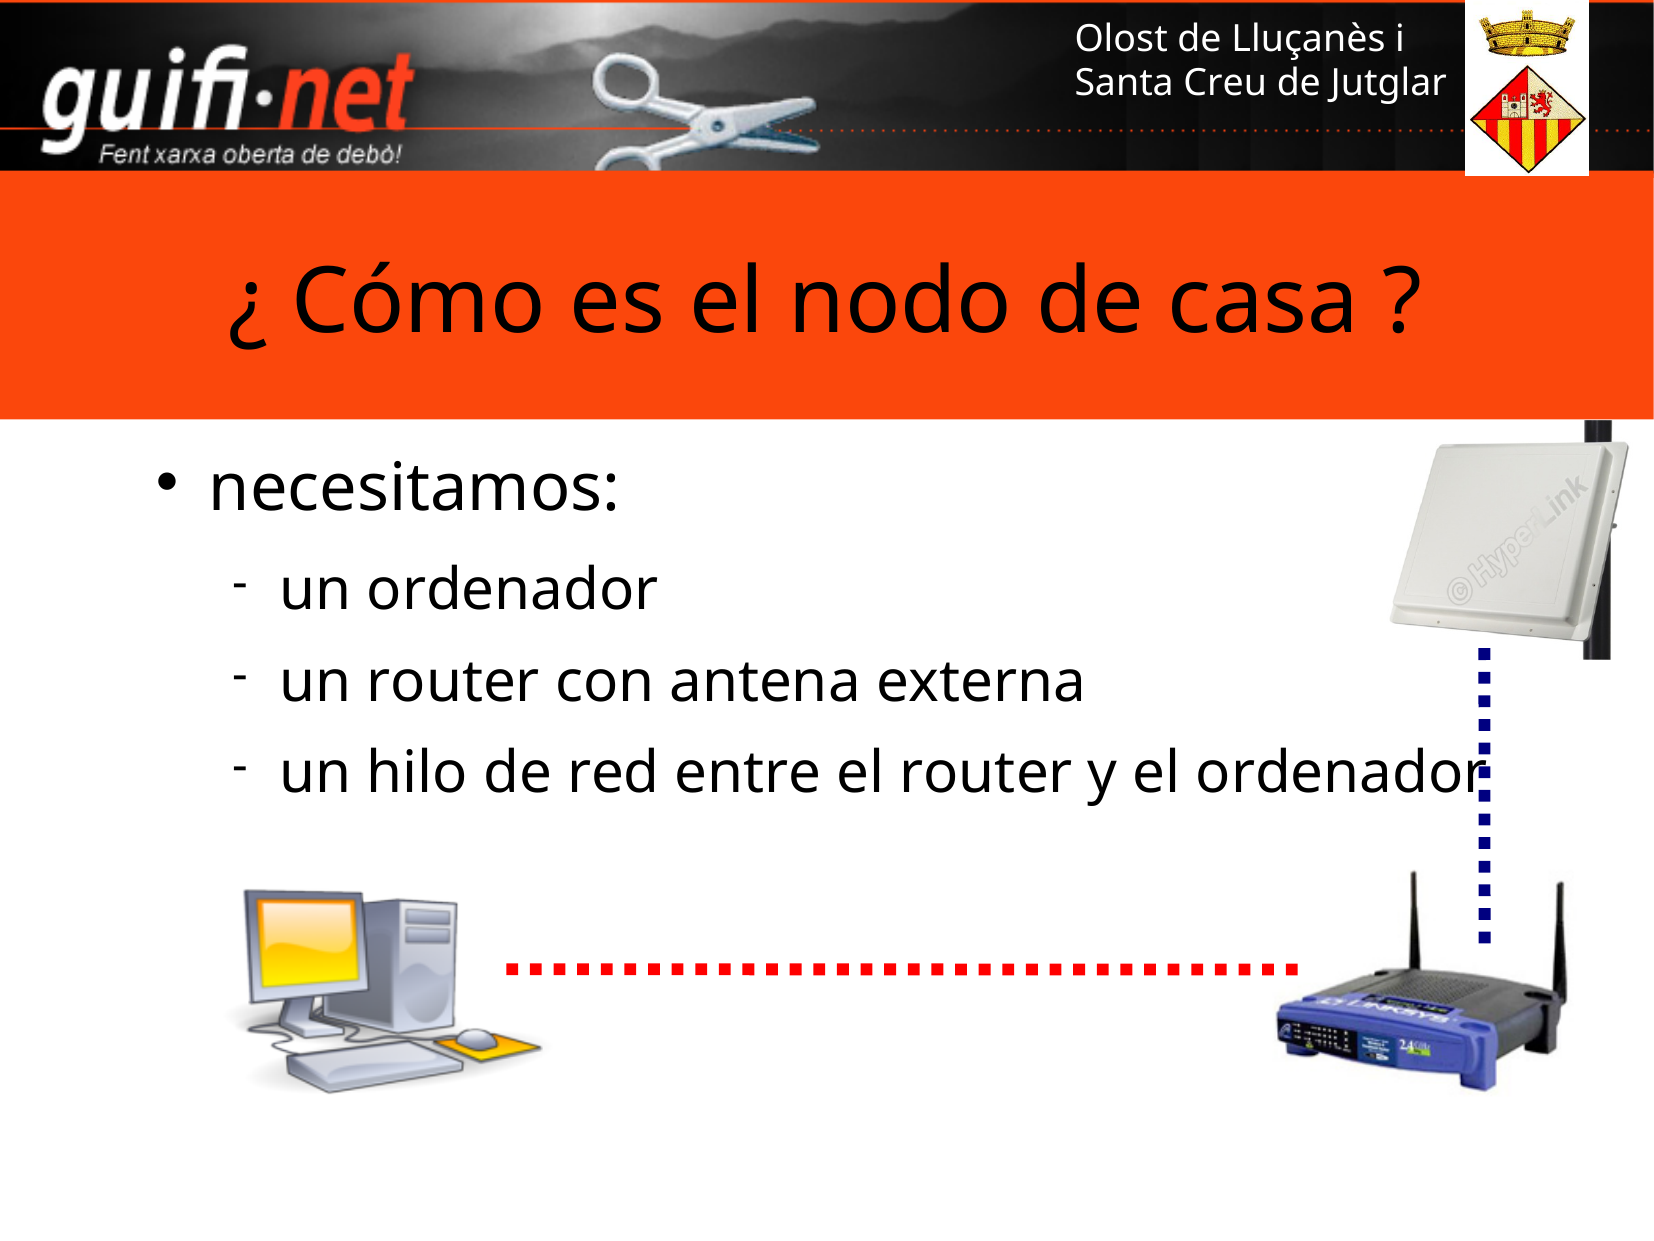

¿ Cómo es el nodo de casa ?
# necesitamos:
un ordenador
un router con antena externa
un hilo de red entre el router y el ordenador